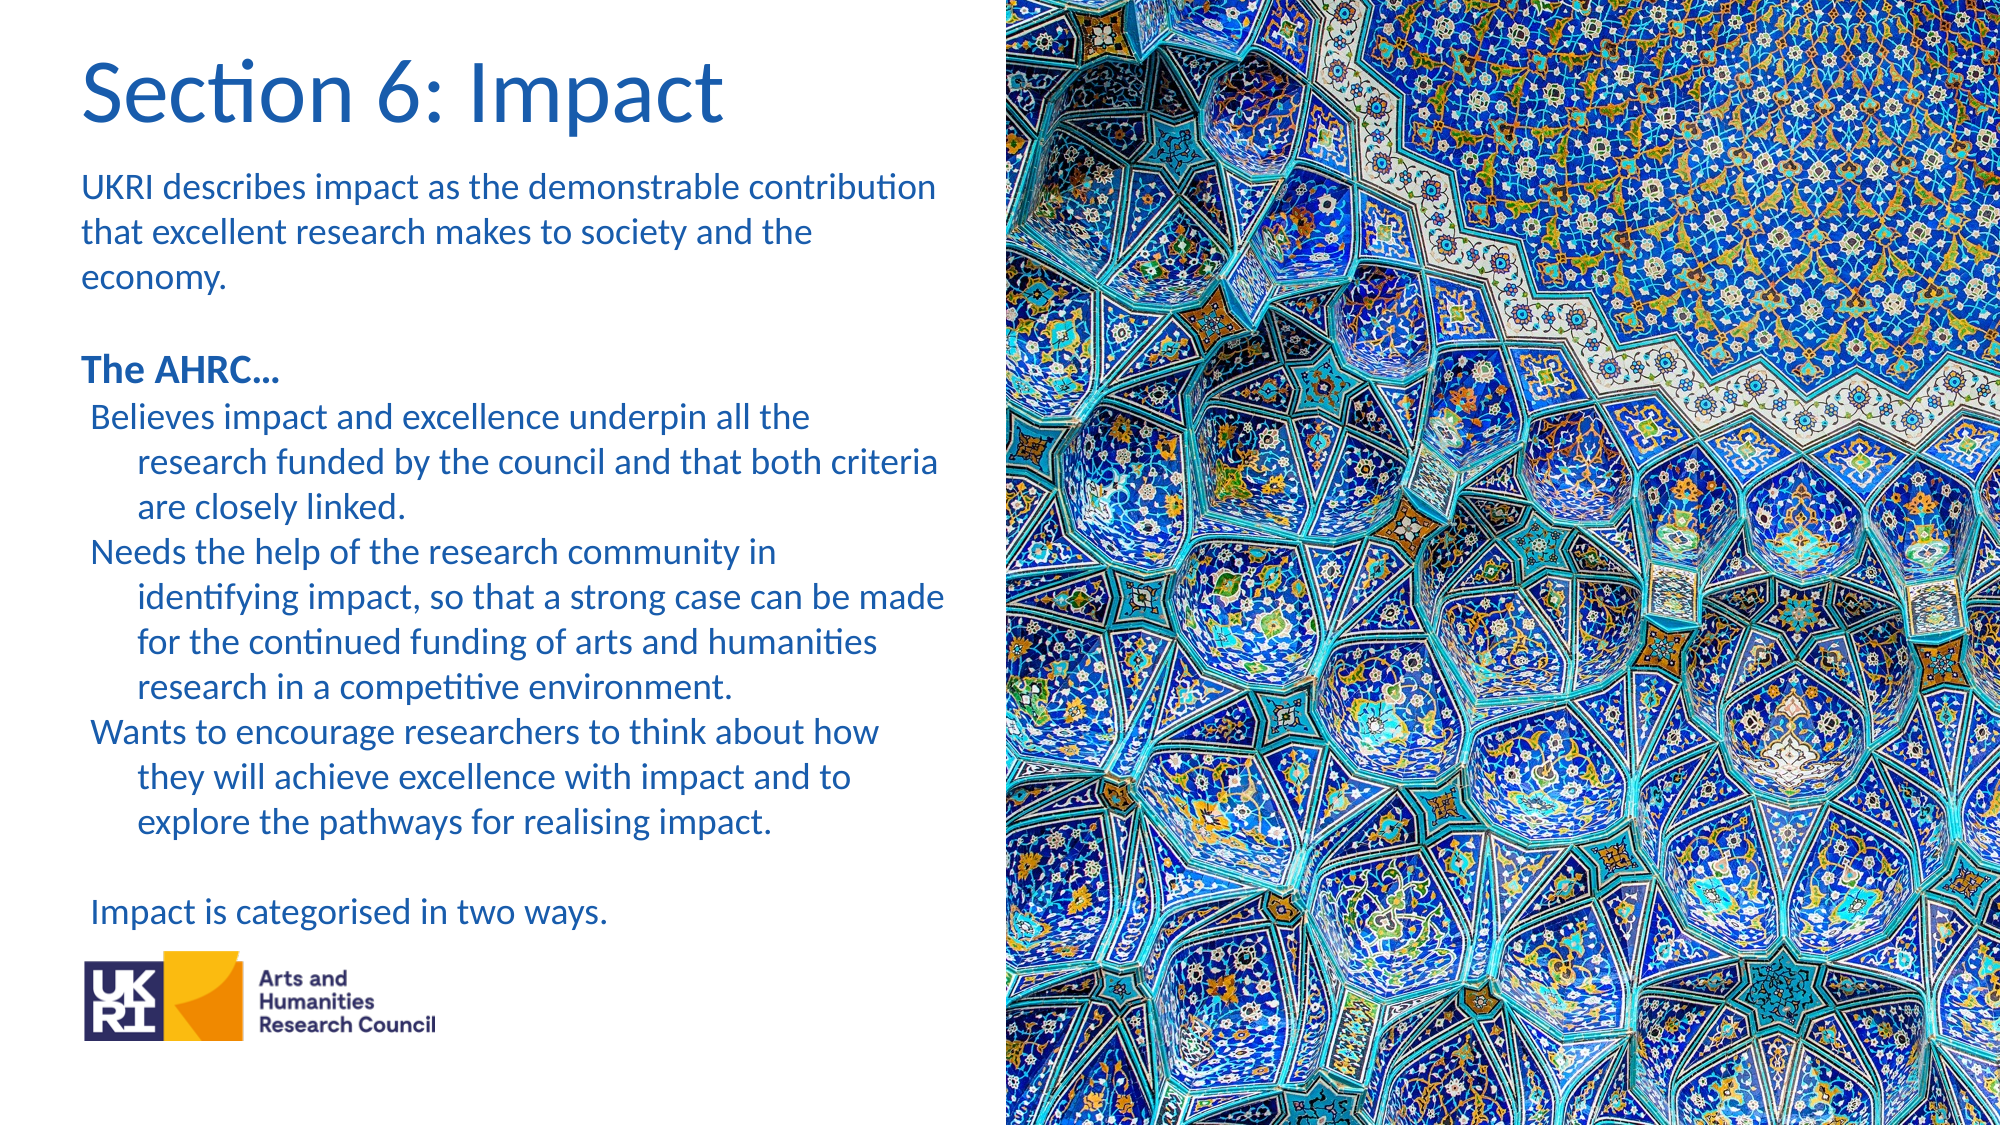

Section 6: Impact
UKRI describes impact as the demonstrable contribution that excellent research makes to society and the economy.
The AHRC…
Believes impact and excellence underpin all the research funded by the council and that both criteria are closely linked.
Needs the help of the research community in identifying impact, so that a strong case can be made for the continued funding of arts and humanities research in a competitive environment.
Wants to encourage researchers to think about how they will achieve excellence with impact and to explore the pathways for realising impact.
Impact is categorised in two ways.